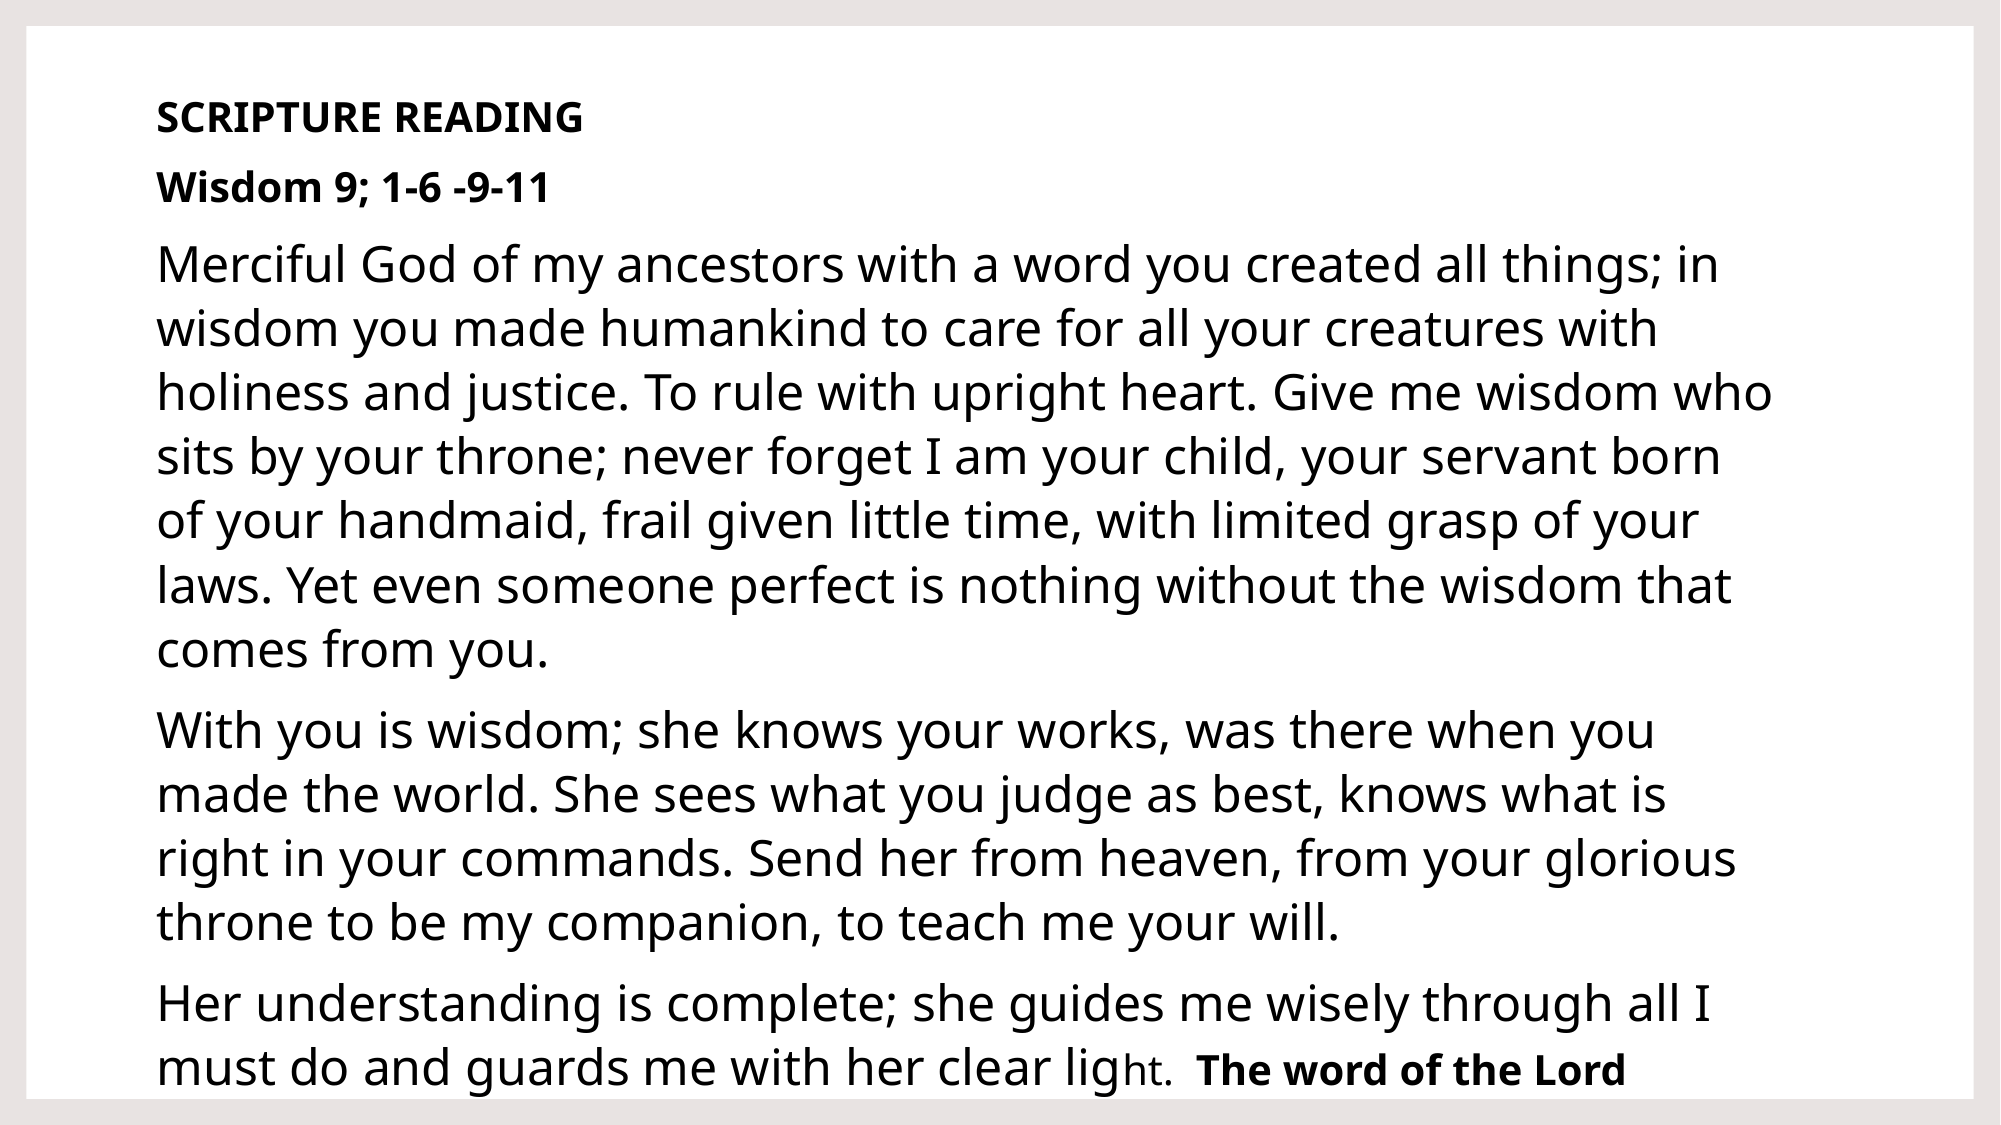

SCRIPTURE READING
Wisdom 9; 1-6 -9-11
Merciful God of my ancestors with a word you created all things; in wisdom you made humankind to care for all your creatures with holiness and justice. To rule with upright heart. Give me wisdom who sits by your throne; never forget I am your child, your servant born of your handmaid, frail given little time, with limited grasp of your laws. Yet even someone perfect is nothing without the wisdom that comes from you.
With you is wisdom; she knows your works, was there when you made the world. She sees what you judge as best, knows what is right in your commands. Send her from heaven, from your glorious throne to be my companion, to teach me your will.
Her understanding is complete; she guides me wisely through all I must do and guards me with her clear light. The word of the Lord